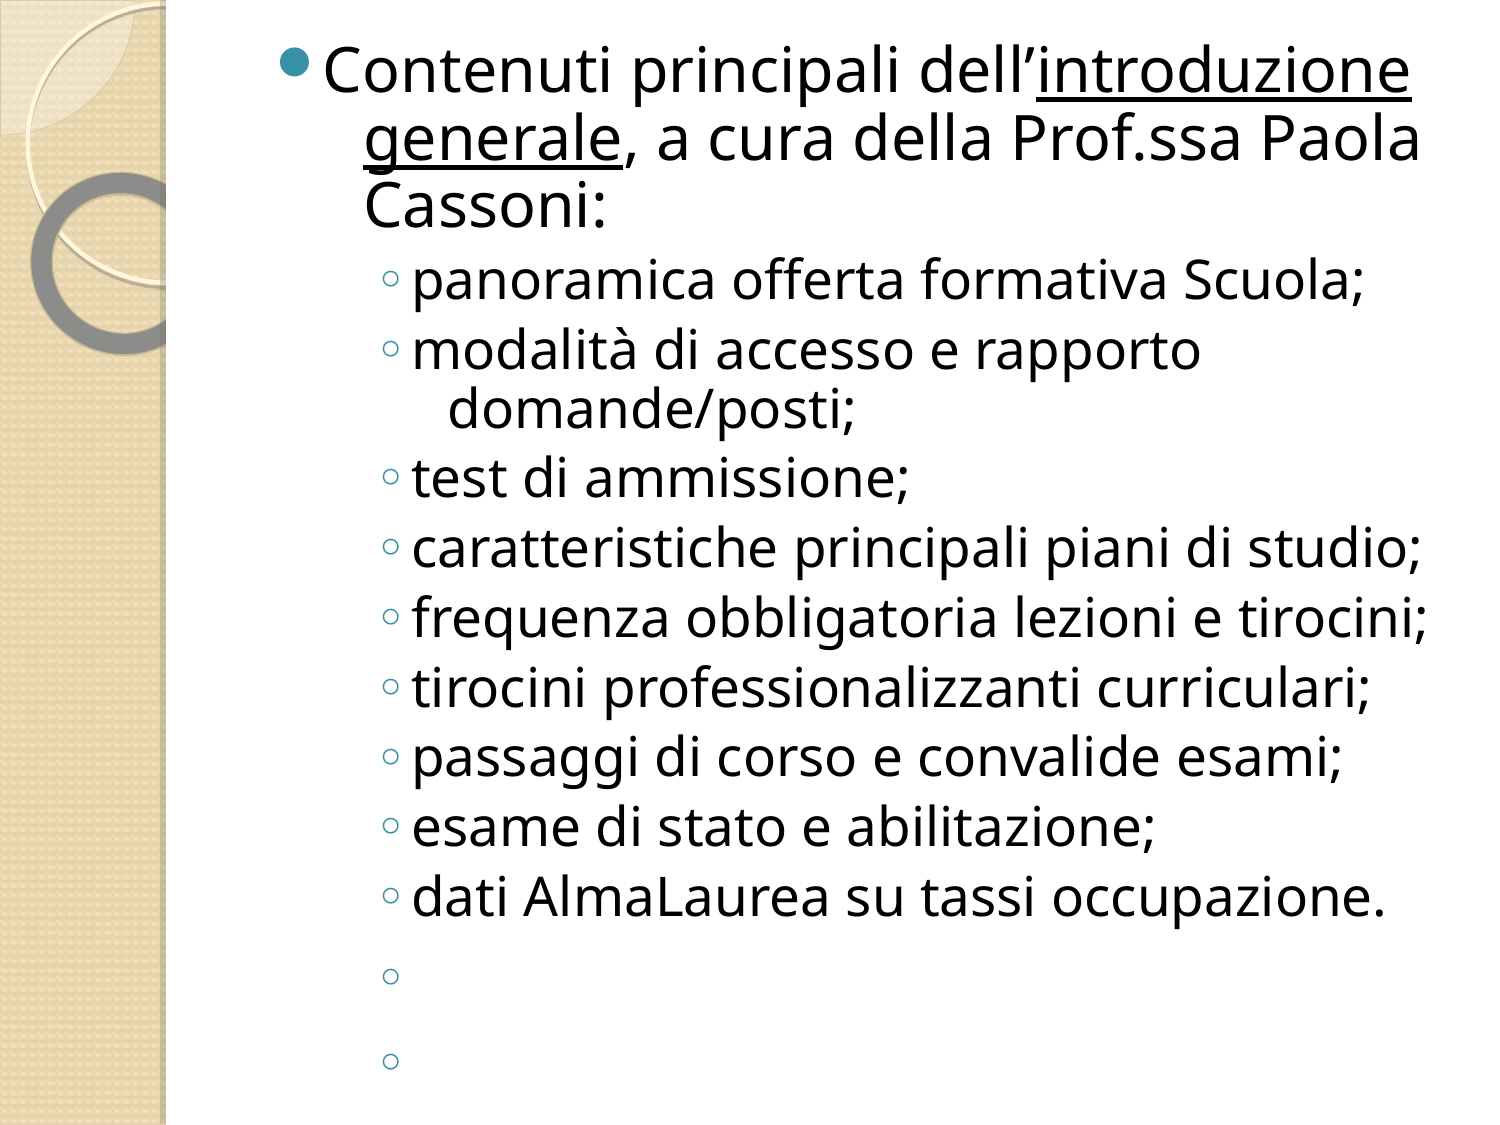

# Contenuti principali dell’introduzione generale, a cura della Prof.ssa Paola Cassoni:
panoramica offerta formativa Scuola;
modalità di accesso e rapporto domande/posti;
test di ammissione;
caratteristiche principali piani di studio;
frequenza obbligatoria lezioni e tirocini;
tirocini professionalizzanti curriculari;
passaggi di corso e convalide esami;
esame di stato e abilitazione;
dati AlmaLaurea su tassi occupazione.